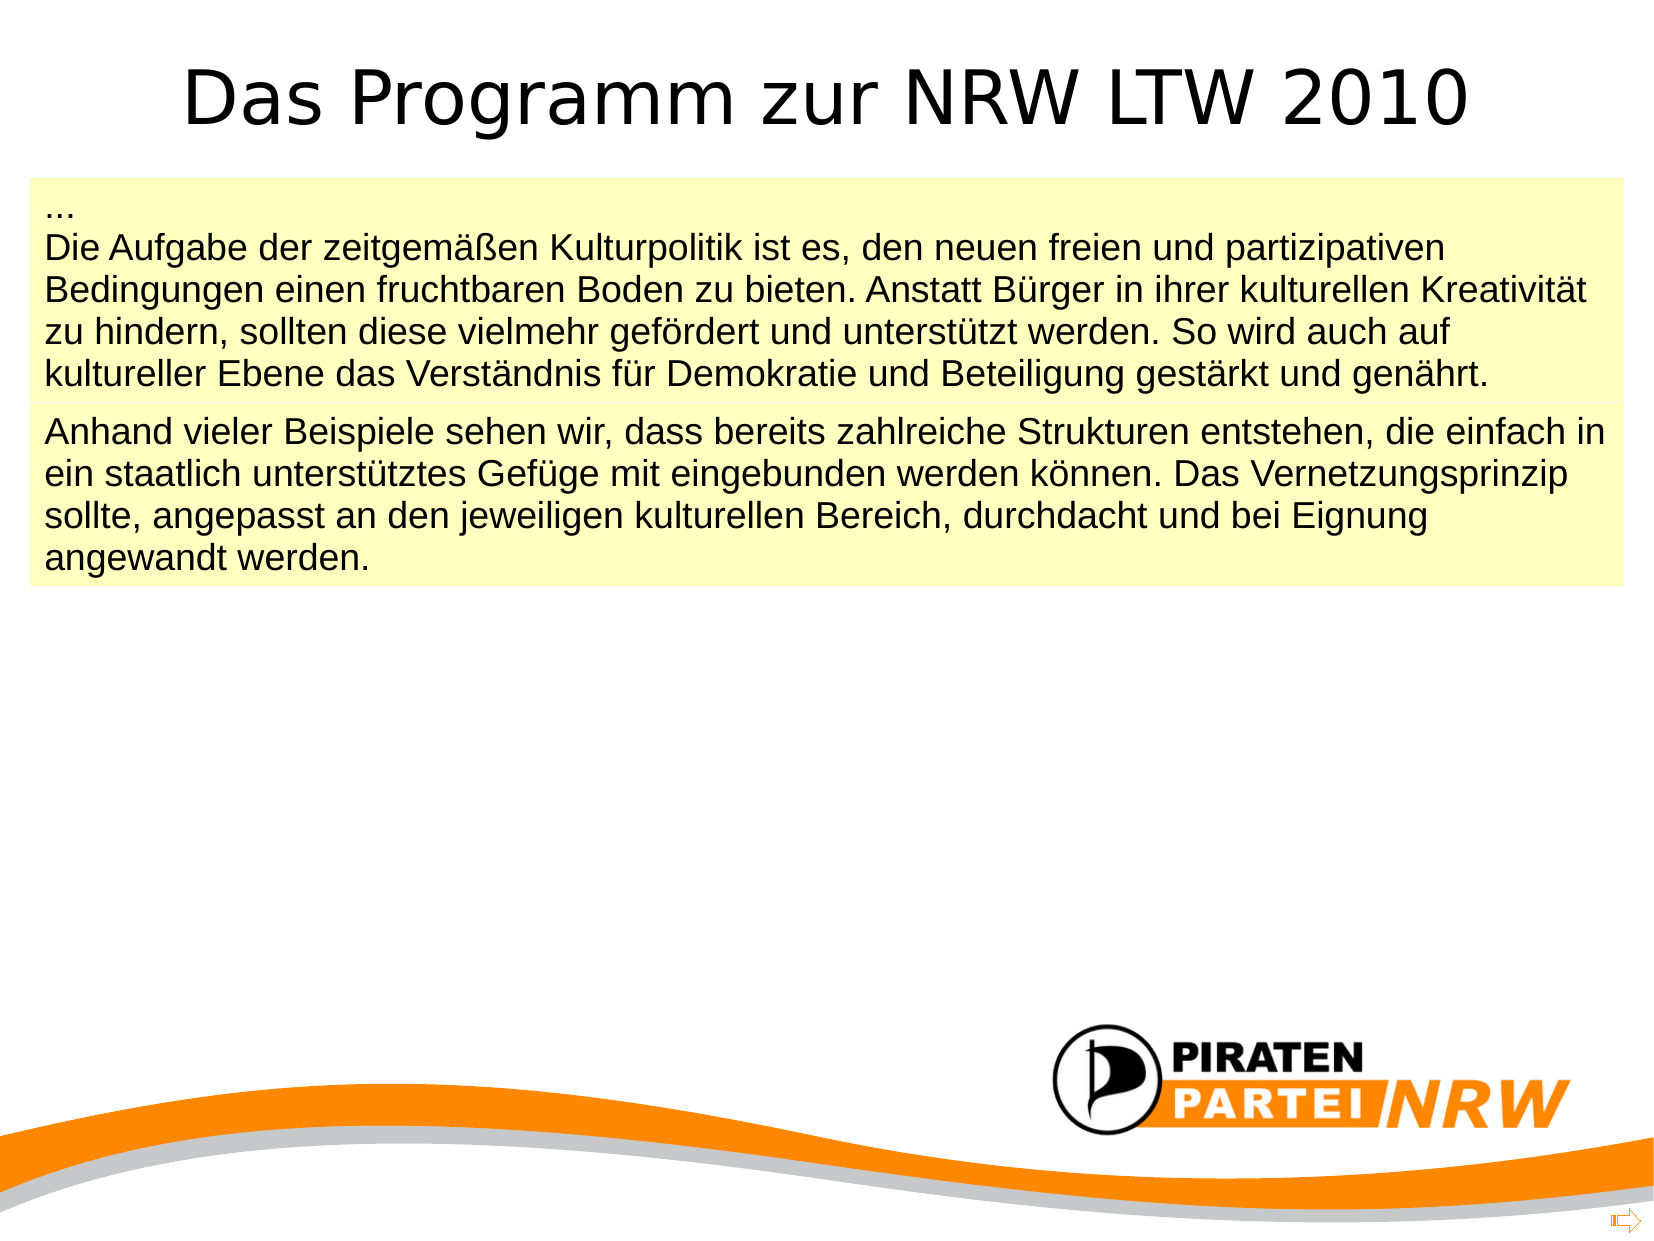

# Das Programm zur NRW LTW 2010
| ... Die Aufgabe der zeitgemäßen Kulturpolitik ist es, den neuen freien und partizipativen Bedingungen einen fruchtbaren Boden zu bieten. Anstatt Bürger in ihrer kulturellen Kreativität zu hindern, sollten diese vielmehr gefördert und unterstützt werden. So wird auch auf kultureller Ebene das Verständnis für Demokratie und Beteiligung gestärkt und genährt. |
| --- |
| Anhand vieler Beispiele sehen wir, dass bereits zahlreiche Strukturen entstehen, die einfach in ein staatlich unterstütztes Gefüge mit eingebunden werden können. Das Vernetzungsprinzip sollte, angepasst an den jeweiligen kulturellen Bereich, durchdacht und bei Eignung angewandt werden. |